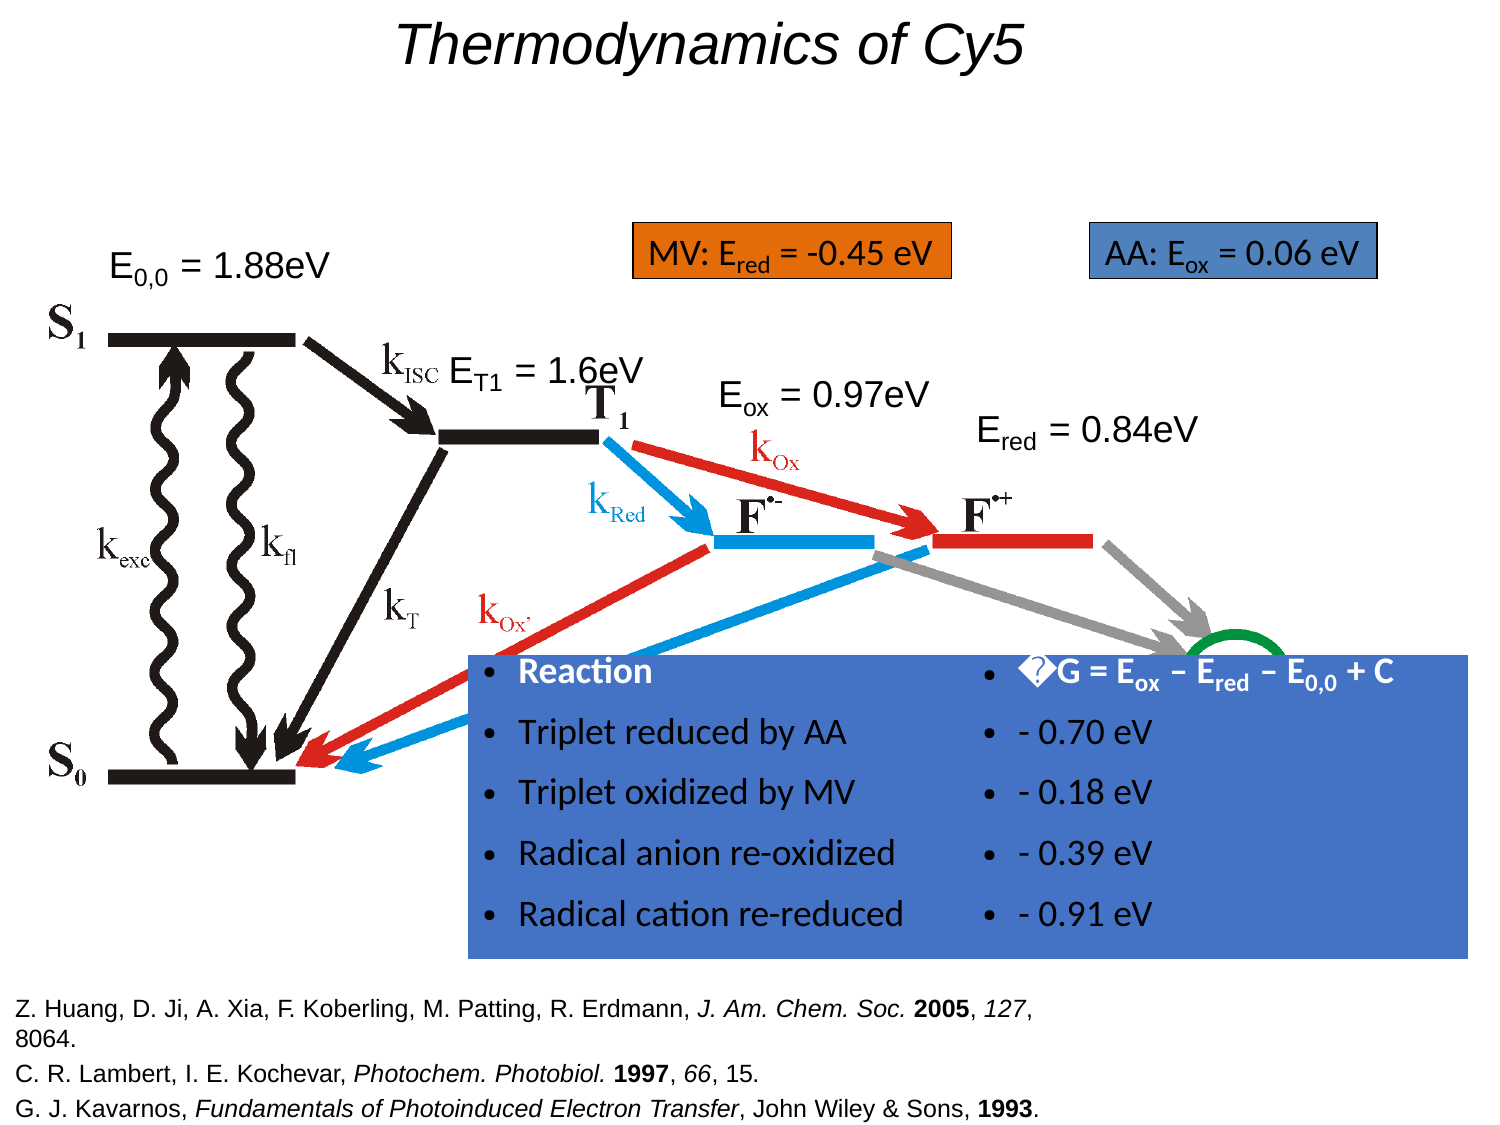

# Thermodynamics of Cy5
MV: Ered = -0.45 eV
AA: Eox = 0.06 eV
E0,0 = 1.88eV
ET1 = 1.6eV
E	= 0.97eV
ox
Ered = 0.84eV
| Reaction | �G = Eox – Ered – E0,0 + C |
| --- | --- |
| Triplet reduced by AA | - 0.70 eV |
| Triplet oxidized by MV | - 0.18 eV |
| Radical anion re-oxidized | - 0.39 eV |
| Radical cation re-reduced | - 0.91 eV |
Z. Huang, D. Ji, A. Xia, F. Koberling, M. Patting, R. Erdmann, J. Am. Chem. Soc. 2005, 127, 8064.
C. R. Lambert, I. E. Kochevar, Photochem. Photobiol. 1997, 66, 15.
G. J. Kavarnos, Fundamentals of Photoinduced Electron Transfer, John Wiley & Sons, 1993.